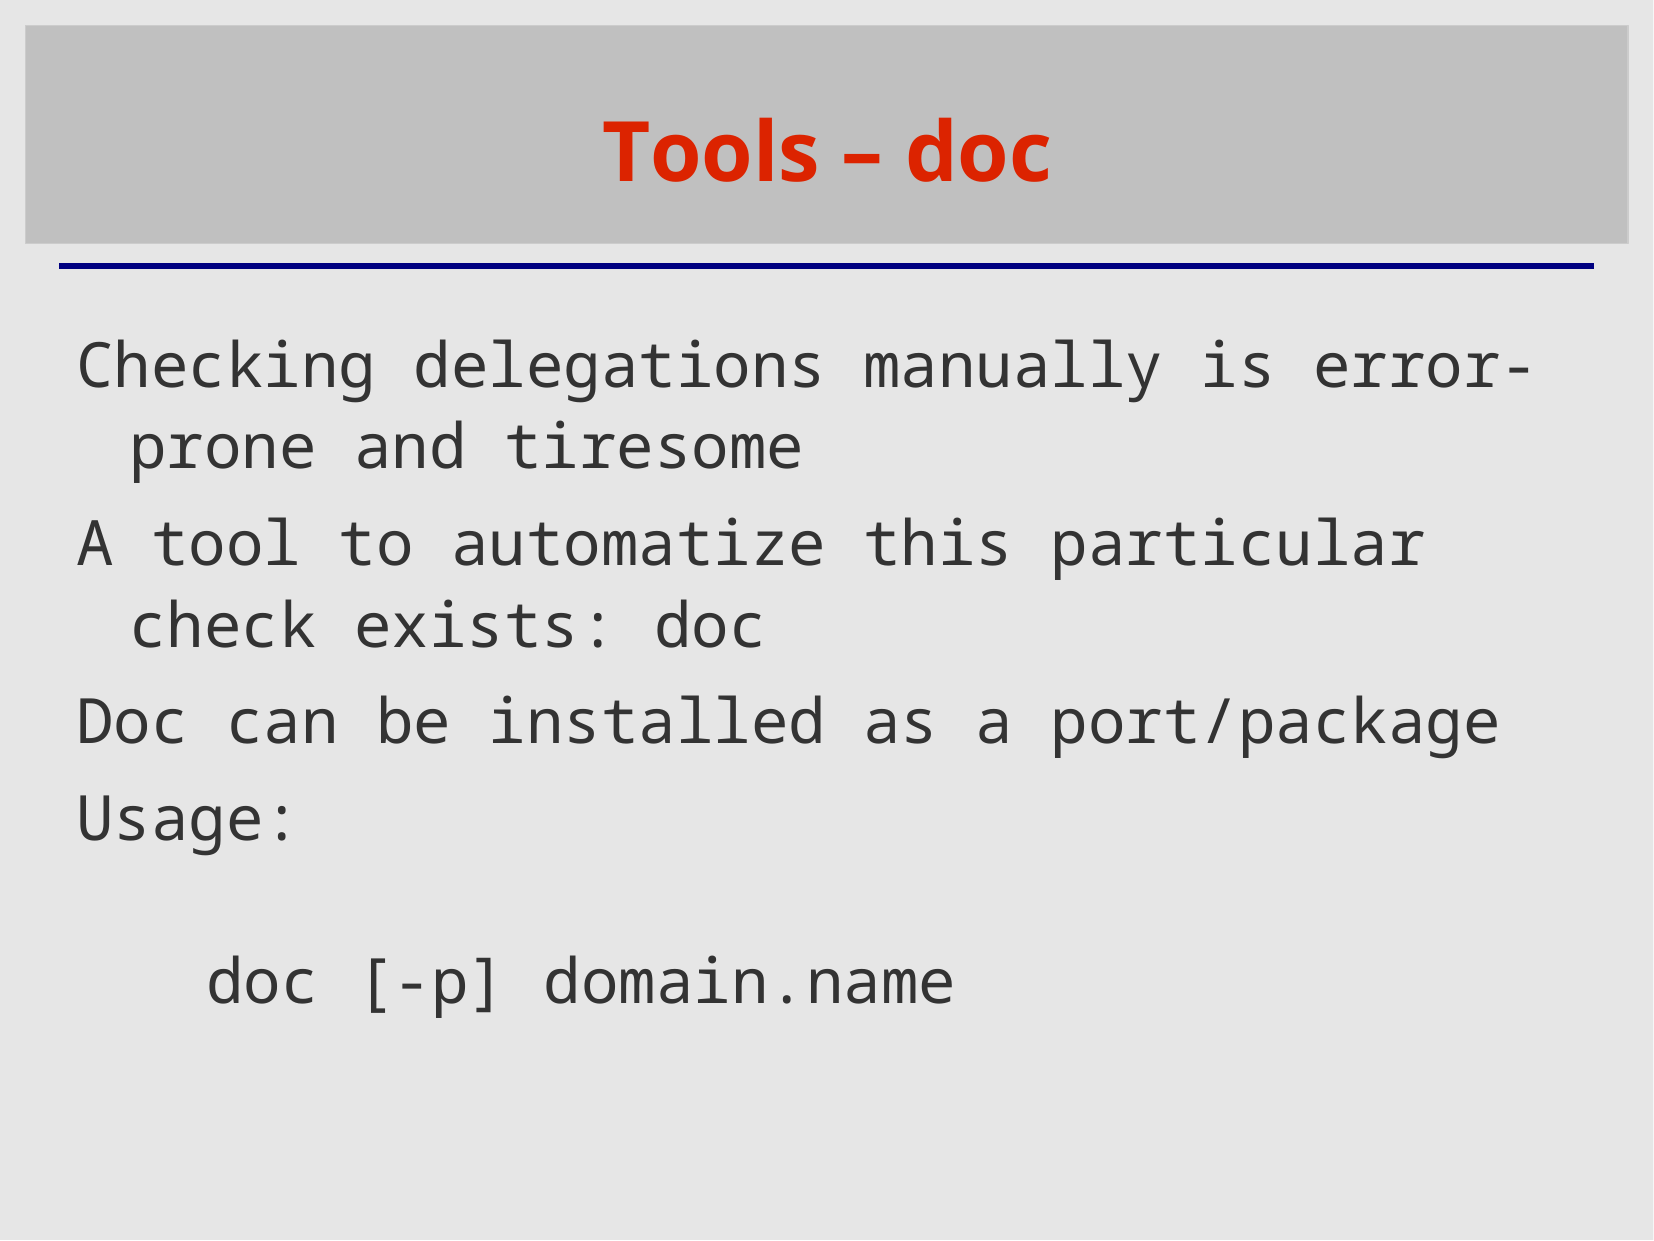

# Tools – doc
Checking delegations manually is error-prone and tiresome
A tool to automatize this particular check exists: doc
Doc can be installed as a port/package
Usage:
		doc [-p] domain.name